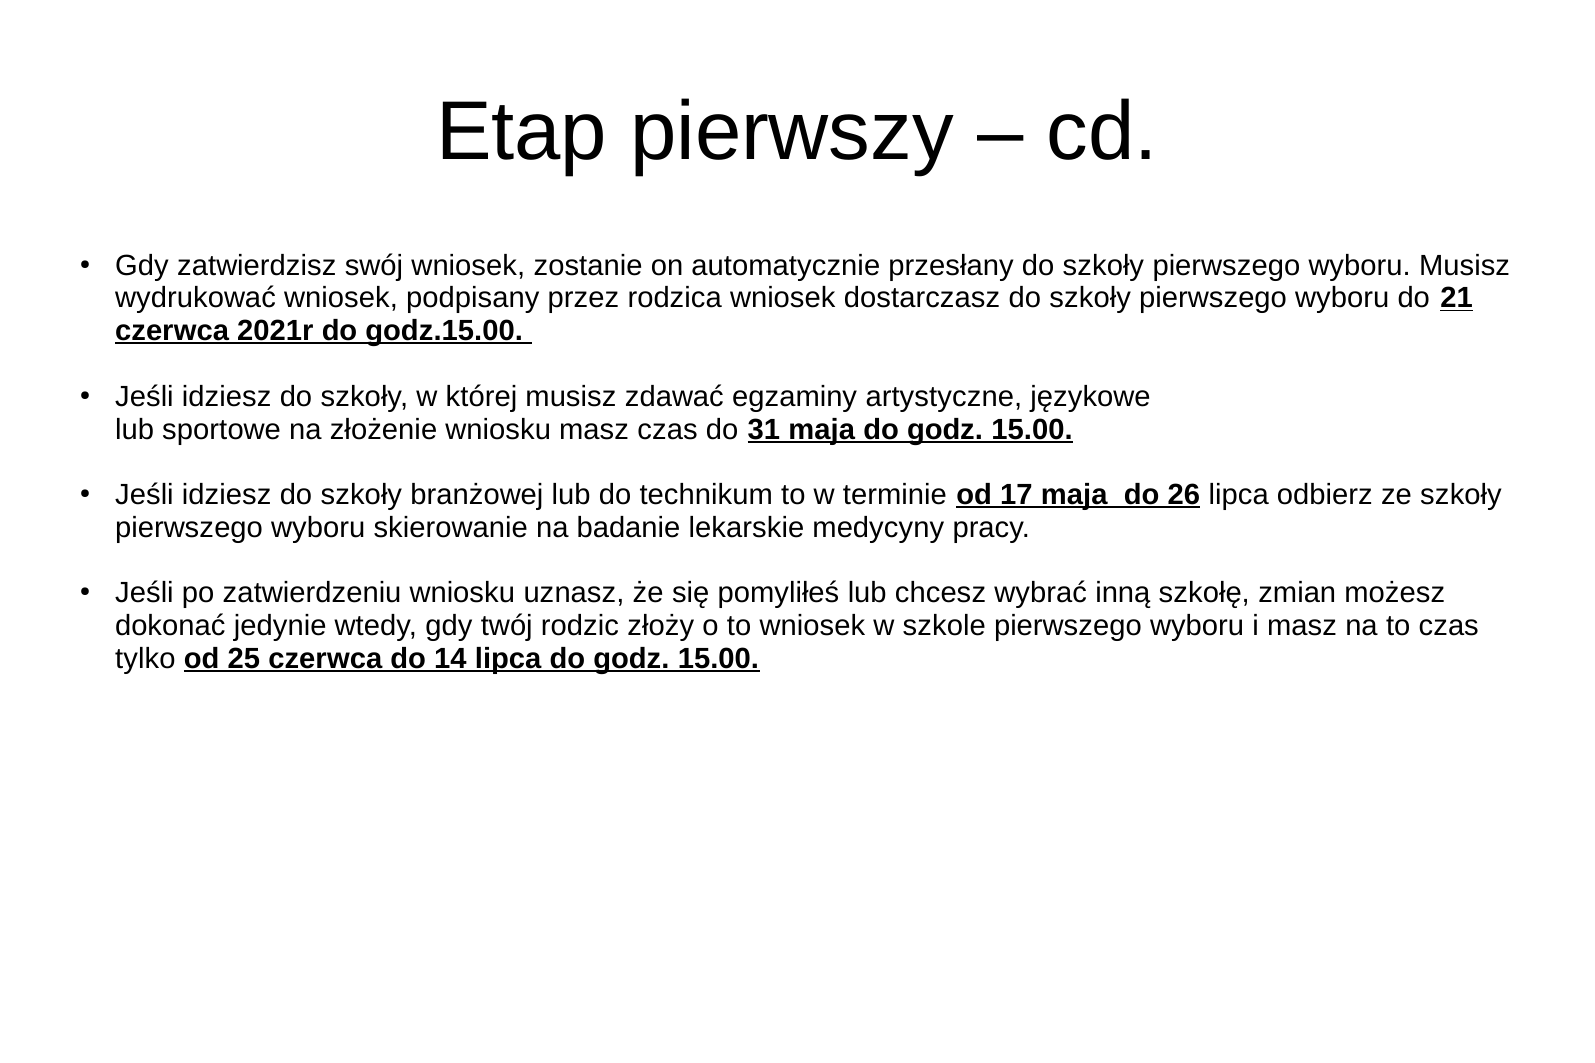

# Etap pierwszy – cd.
Gdy zatwierdzisz swój wniosek, zostanie on automatycznie przesłany do szkoły pierwszego wyboru. Musisz wydrukować wniosek, podpisany przez rodzica wniosek dostarczasz do szkoły pierwszego wyboru do 21 czerwca 2021r do godz.15.00. ​
Jeśli idziesz do szkoły, w której musisz zdawać egzaminy artystyczne, językowe
lub sportowe na złożenie wniosku masz czas do 31 maja do godz. 15.00.​
Jeśli idziesz do szkoły branżowej lub do technikum to w terminie od 17 maja do 26 lipca odbierz ze szkoły pierwszego wyboru skierowanie na badanie lekarskie medycyny pracy.​
Jeśli po zatwierdzeniu wniosku uznasz, że się pomyliłeś lub chcesz wybrać inną szkołę, zmian możesz dokonać jedynie wtedy, gdy twój rodzic złoży o to wniosek w szkole pierwszego wyboru i masz na to czas tylko od 25 czerwca do 14 lipca do godz. 15.00.